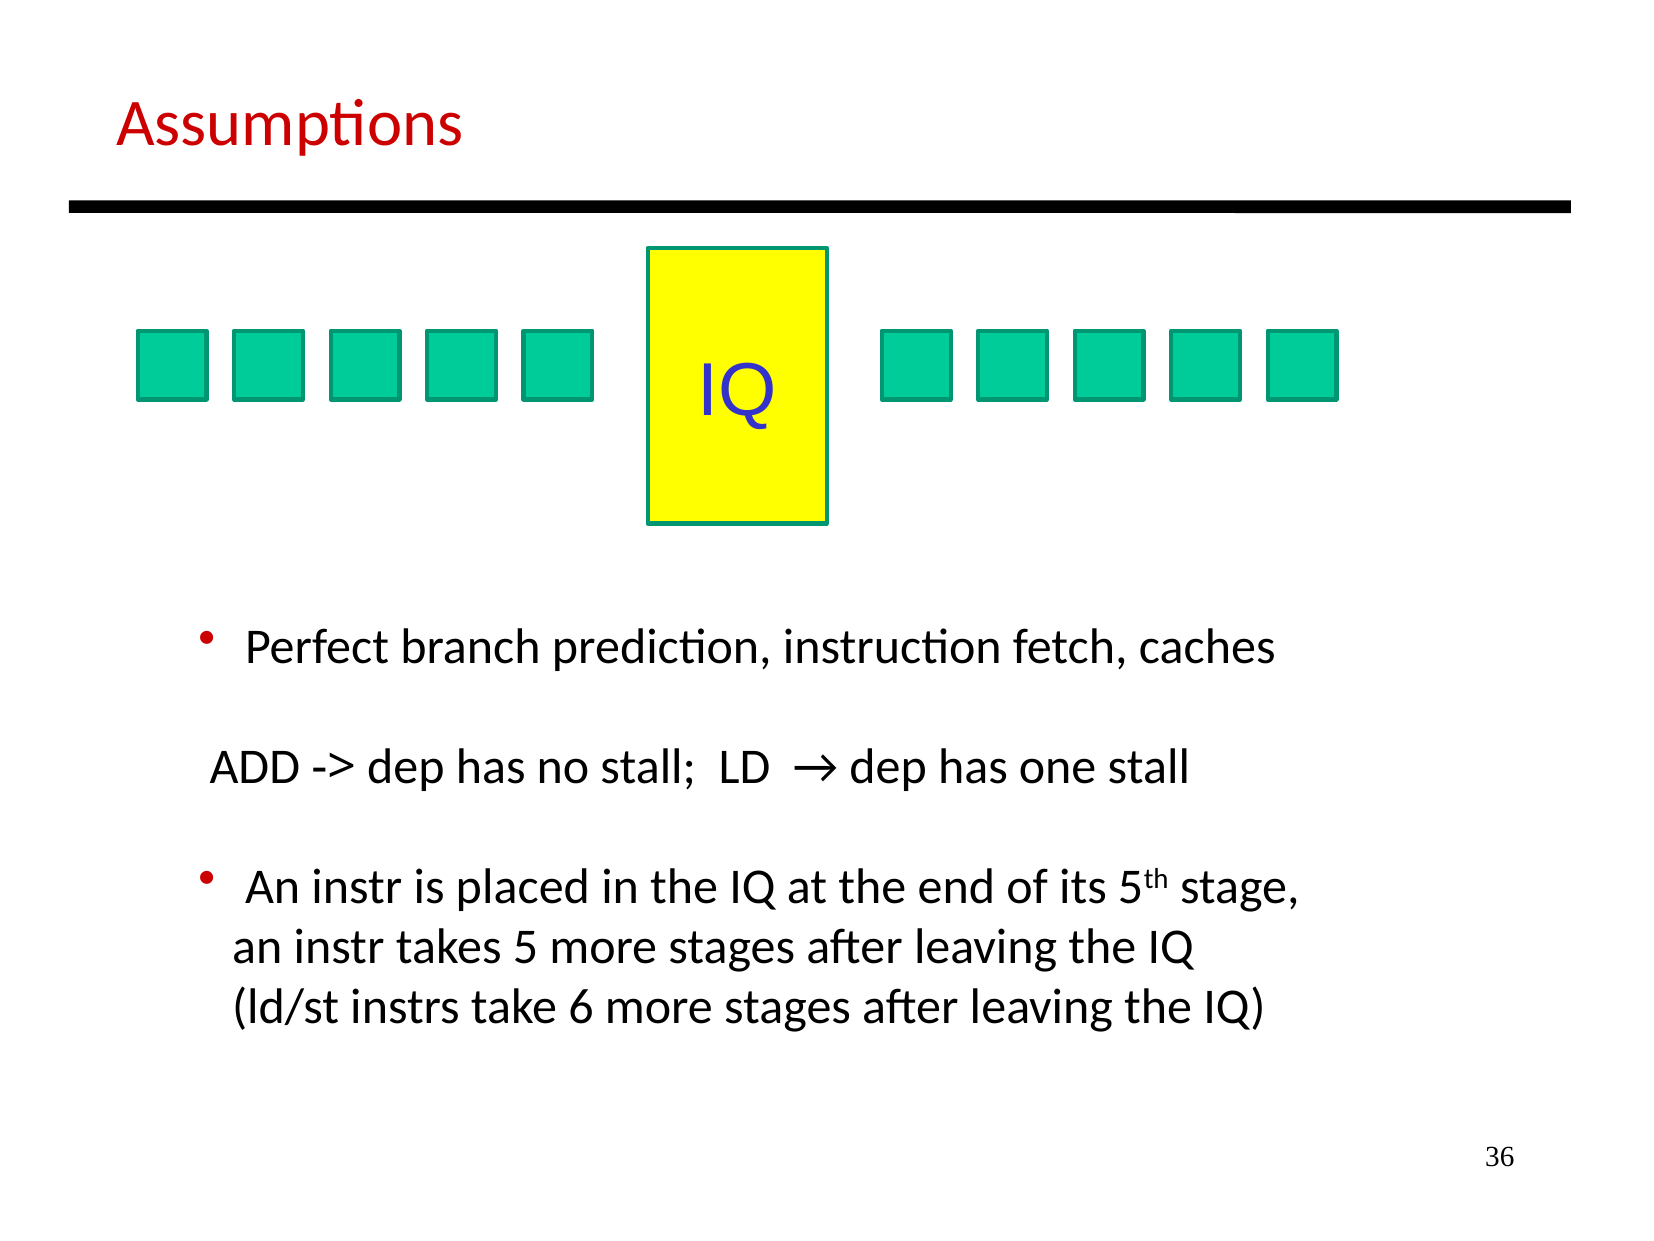

Assumptions
IQ
 Perfect branch prediction, instruction fetch, caches
 ADD -> dep has no stall; LD → dep has one stall
 An instr is placed in the IQ at the end of its 5th stage,
 an instr takes 5 more stages after leaving the IQ
 (ld/st instrs take 6 more stages after leaving the IQ)